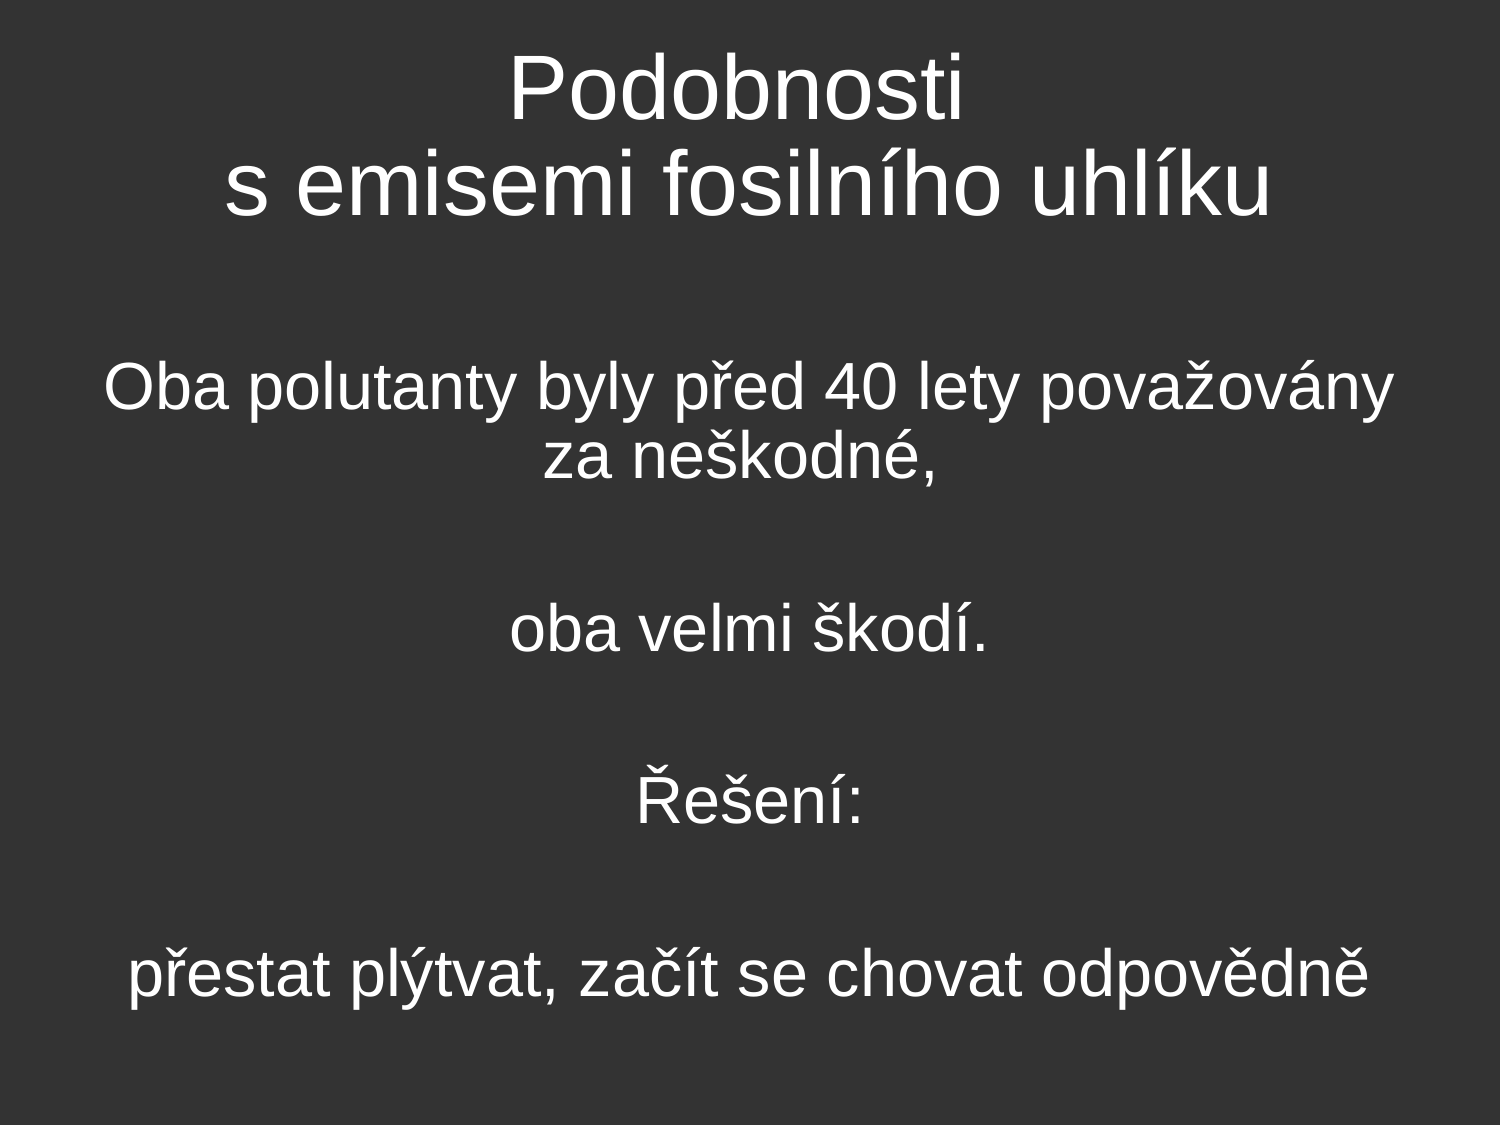

# Podobnosti s emisemi fosilního uhlíku
Oba polutanty byly před 40 lety považovány za neškodné,
oba velmi škodí.
Řešení:
přestat plýtvat, začít se chovat odpovědně